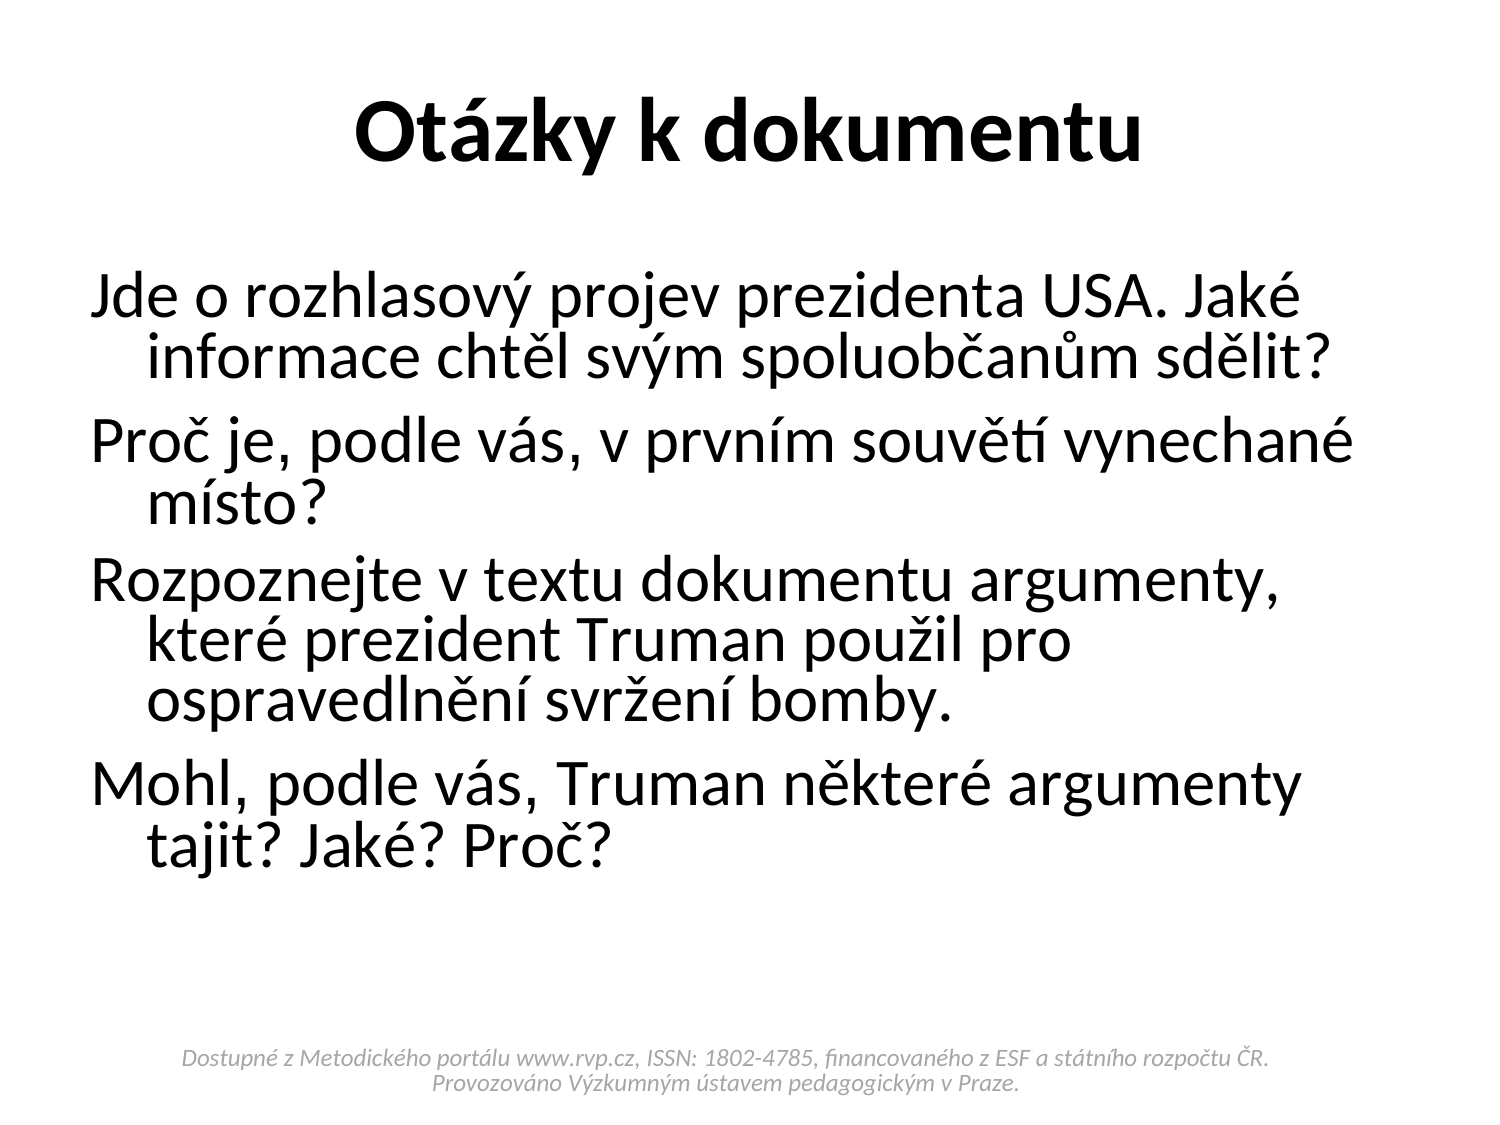

# Otázky k dokumentu
Jde o rozhlasový projev prezidenta USA. Jaké informace chtěl svým spoluobčanům sdělit?
Proč je, podle vás, v prvním souvětí vynechané místo?
Rozpoznejte v textu dokumentu argumenty, které prezident Truman použil pro ospravedlnění svržení bomby.
Mohl, podle vás, Truman některé argumenty tajit? Jaké? Proč?
Dostupné z Metodického portálu www.rvp.cz, ISSN: 1802-4785, financovaného z ESF a státního rozpočtu ČR. Provozováno Výzkumným ústavem pedagogickým v Praze.